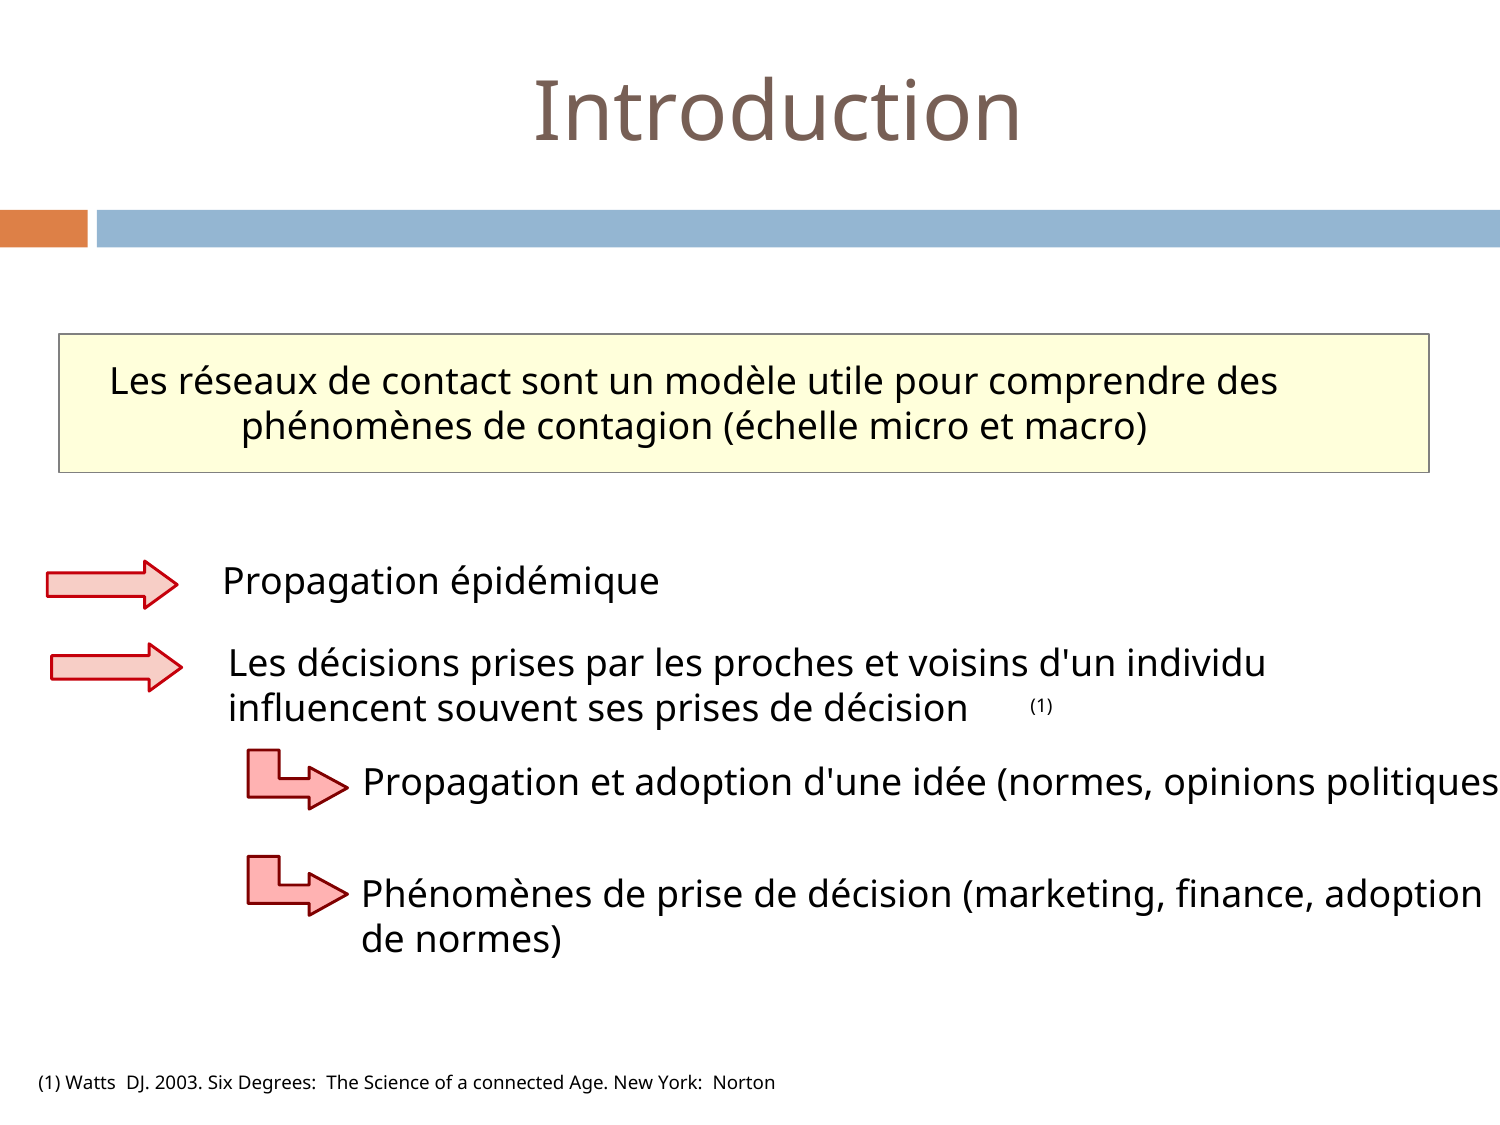

Introduction
Les réseaux de contact sont un modèle utile pour comprendre des phénomènes de contagion (échelle micro et macro)
Propagation épidémique
Les décisions prises par les proches et voisins d'un individu influencent souvent ses prises de décision
(1)
Propagation et adoption d'une idée (normes, opinions politiques)
Phénomènes de prise de décision (marketing, finance, adoption de normes)
(1) Watts DJ. 2003. Six Degrees: The Science of a connected Age. New York: Norton